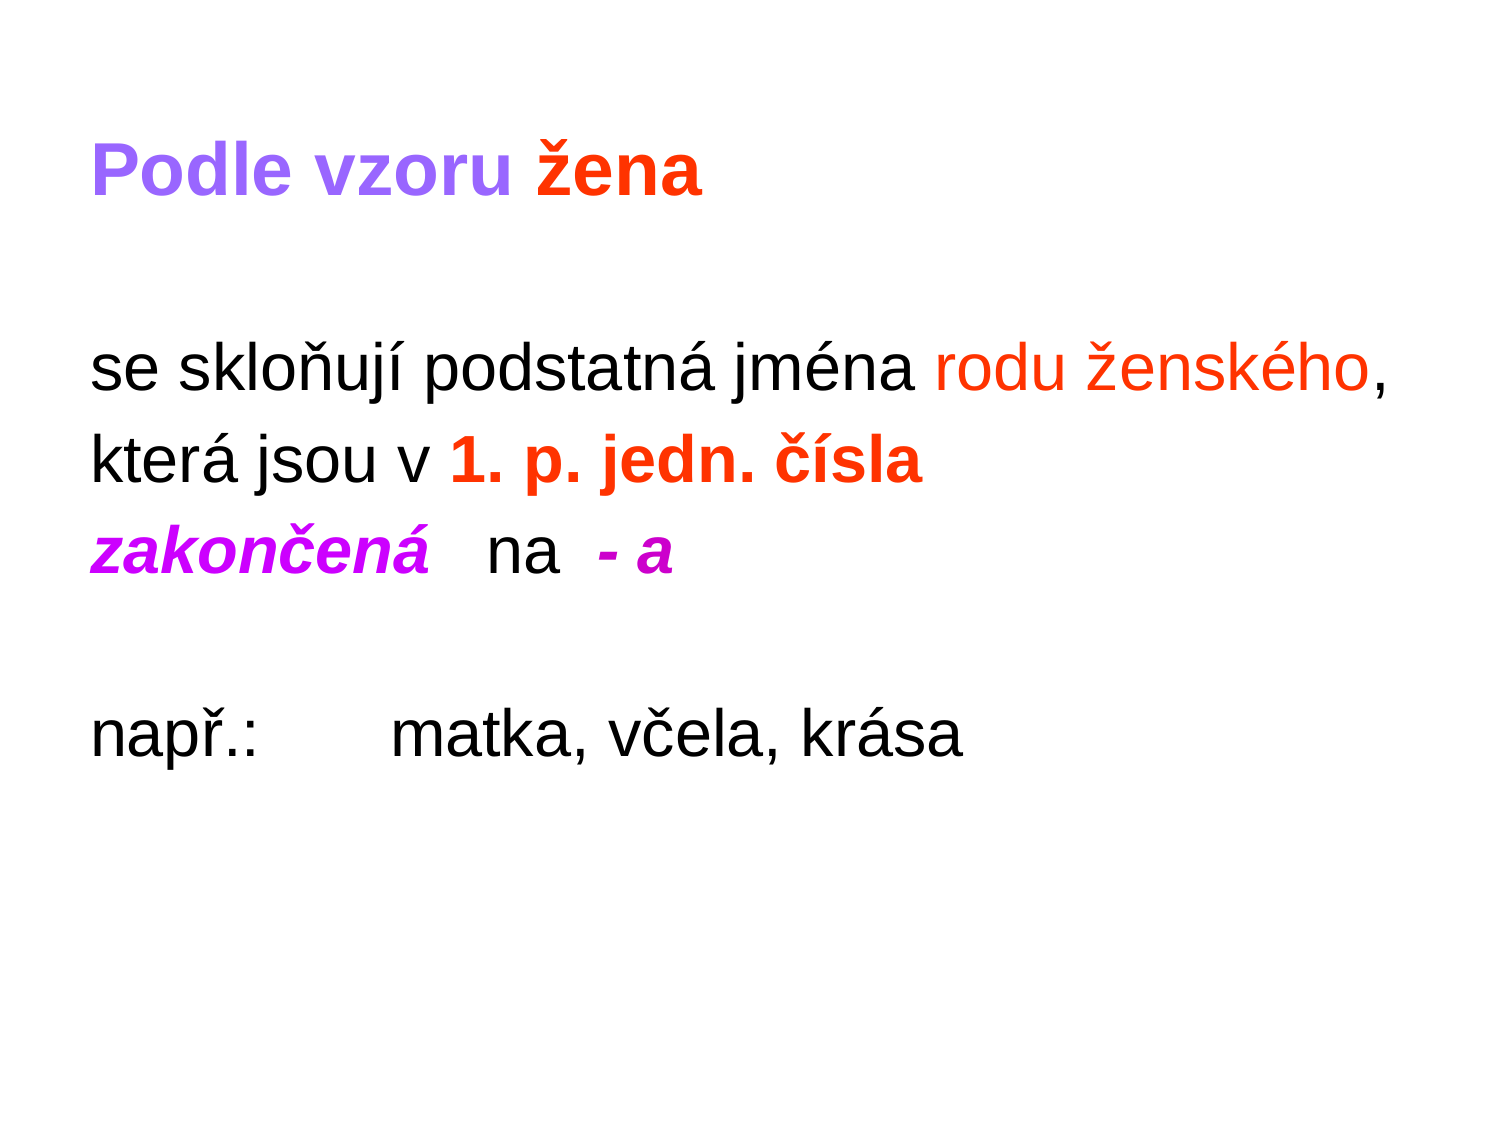

# Podle vzoru žena
se skloňují podstatná jména rodu ženského,
která jsou v 1. p. jedn. čísla
zakončená na - a
např.:	matka, včela, krása